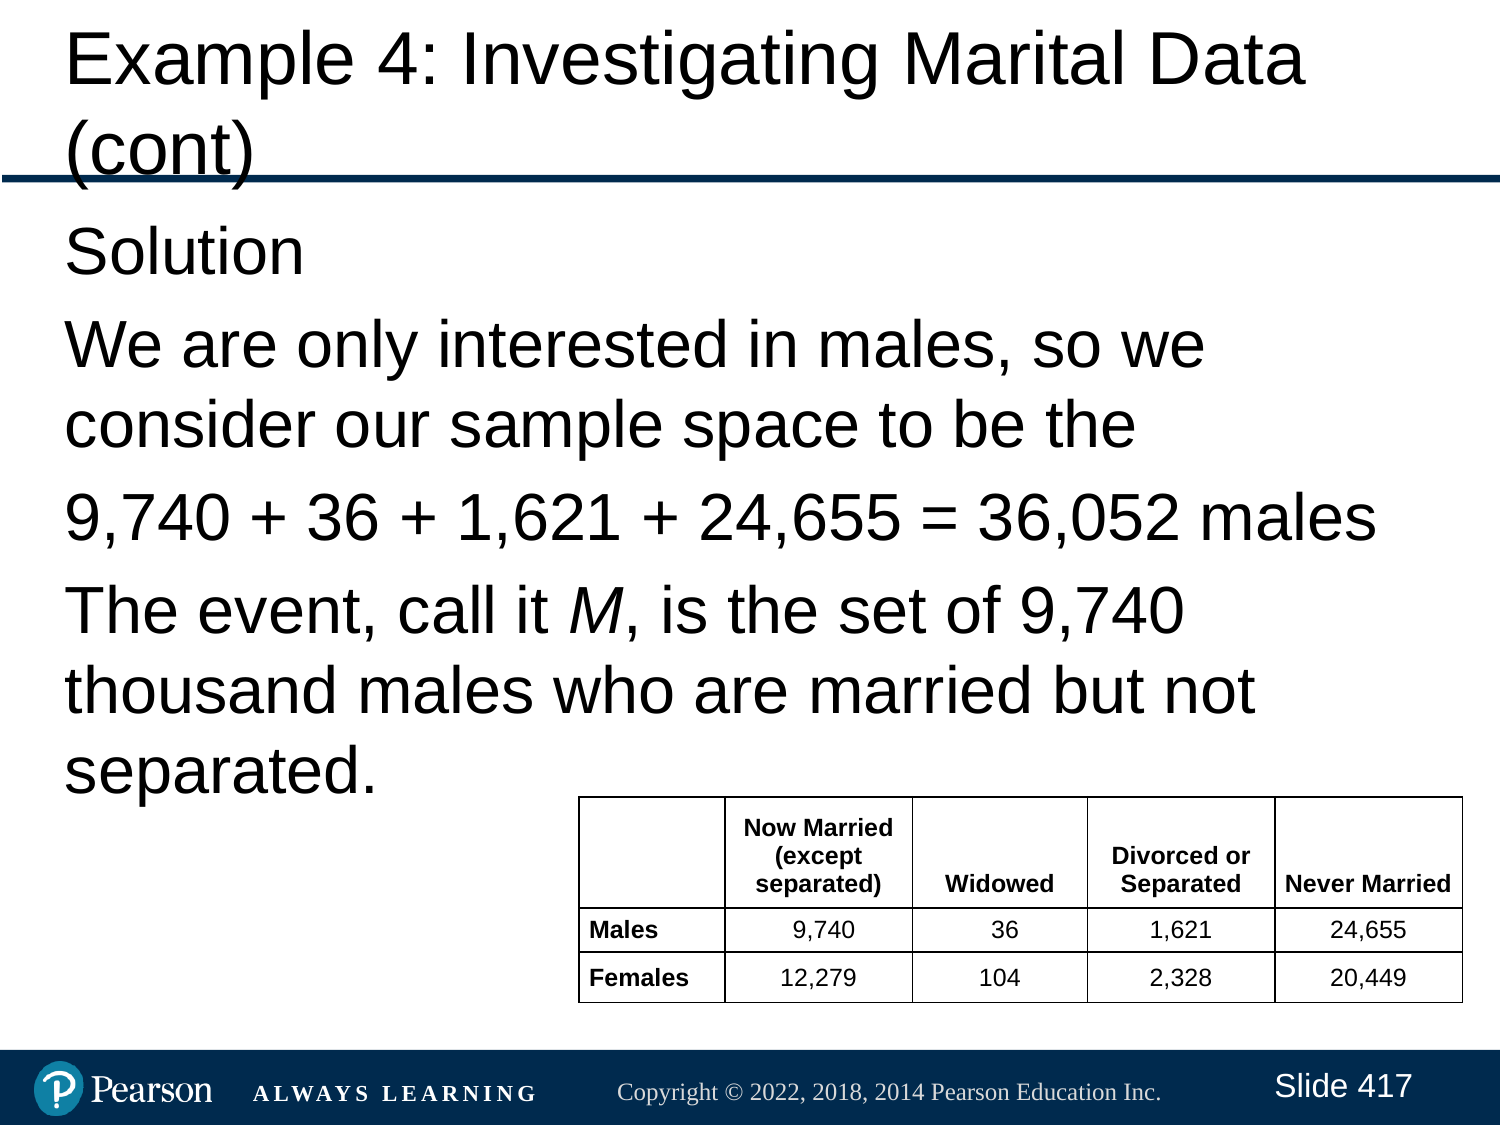

# Example 4: Investigating Marital Data (cont)
Solution
We are only interested in males, so we consider our sample space to be the
9,740 + 36 + 1,621 + 24,655 = 36,052 males
The event, call it M, is the set of 9,740 thousand males who are married but not separated.
| | Now Married (except separated) | Widowed | Divorced or Separated | Never Married |
| --- | --- | --- | --- | --- |
| Males | 9,740 | 36 | 1,621 | 24,655 |
| Females | 12,279 | 104 | 2,328 | 20,449 |